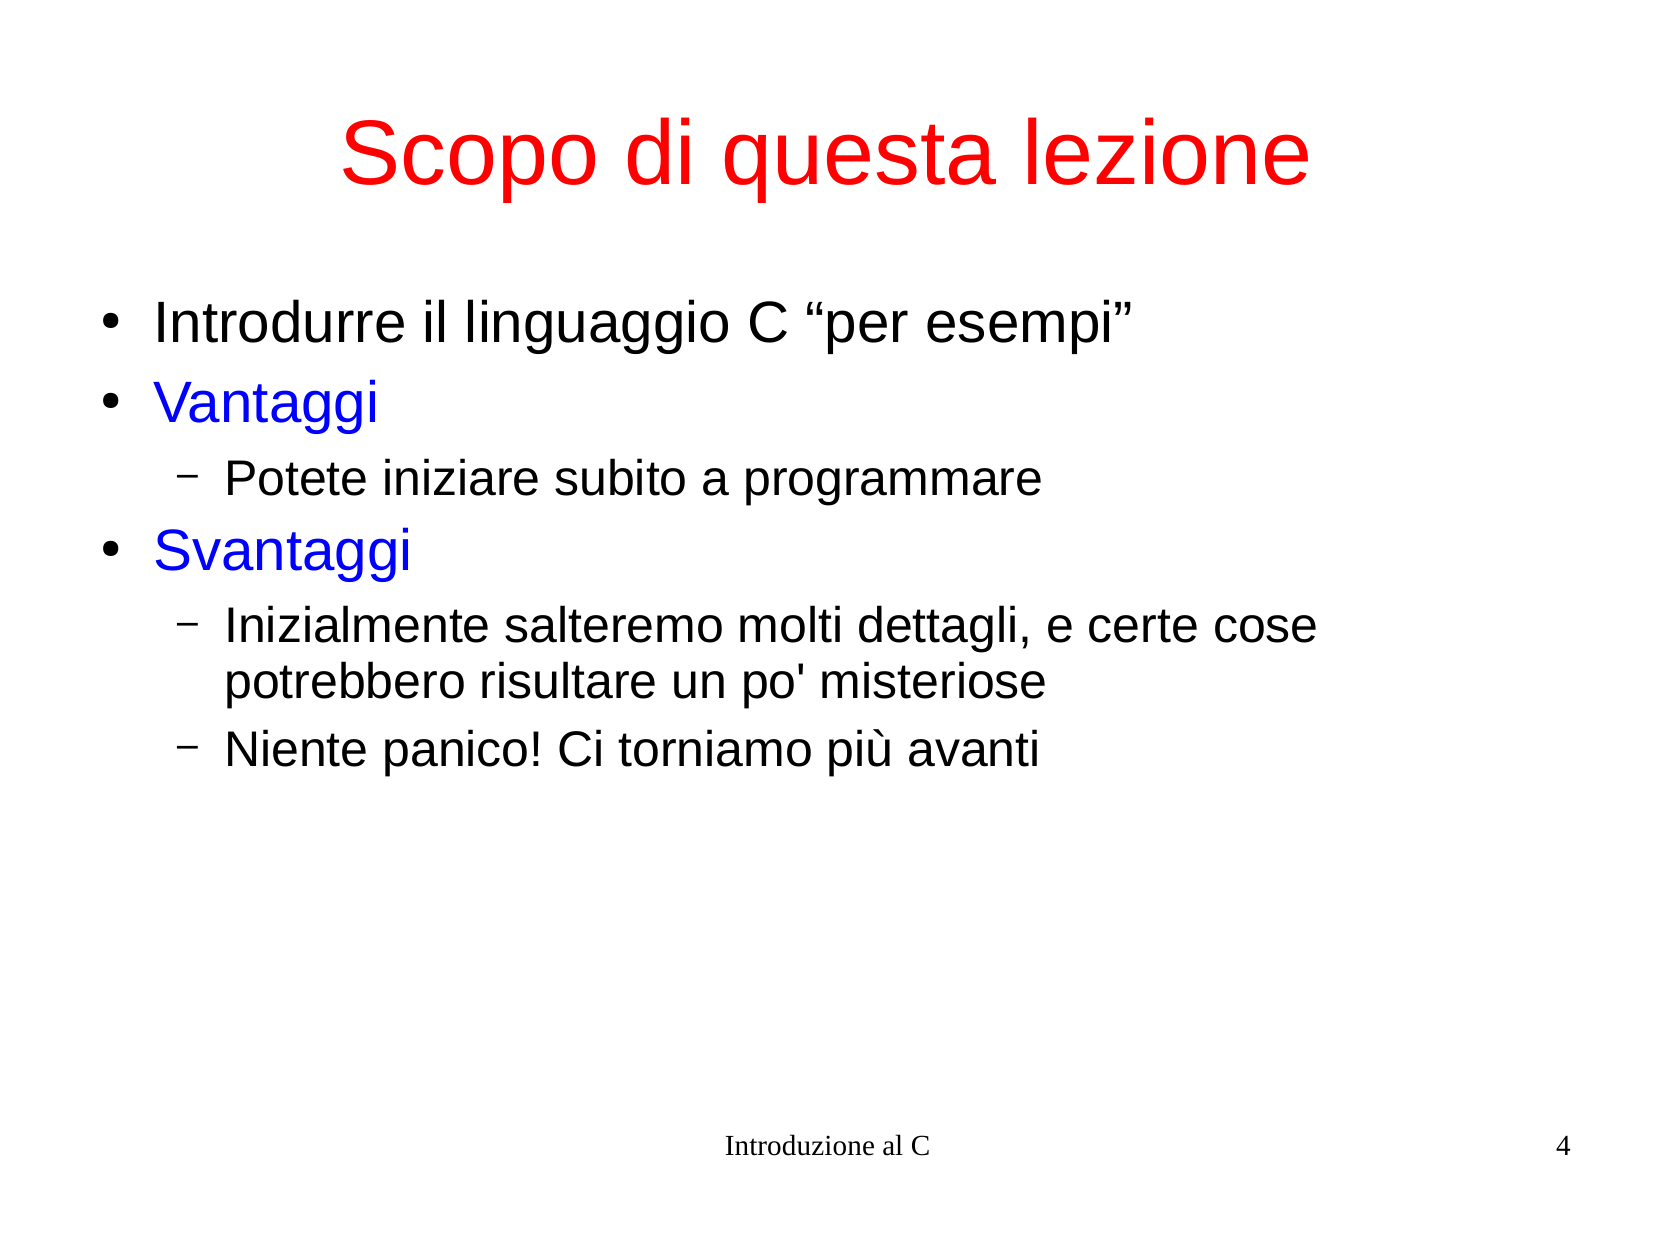

# Scopo di questa lezione
Introdurre il linguaggio C “per esempi”
Vantaggi
Potete iniziare subito a programmare
Svantaggi
Inizialmente salteremo molti dettagli, e certe cose potrebbero risultare un po' misteriose
Niente panico! Ci torniamo più avanti
Introduzione al C
4